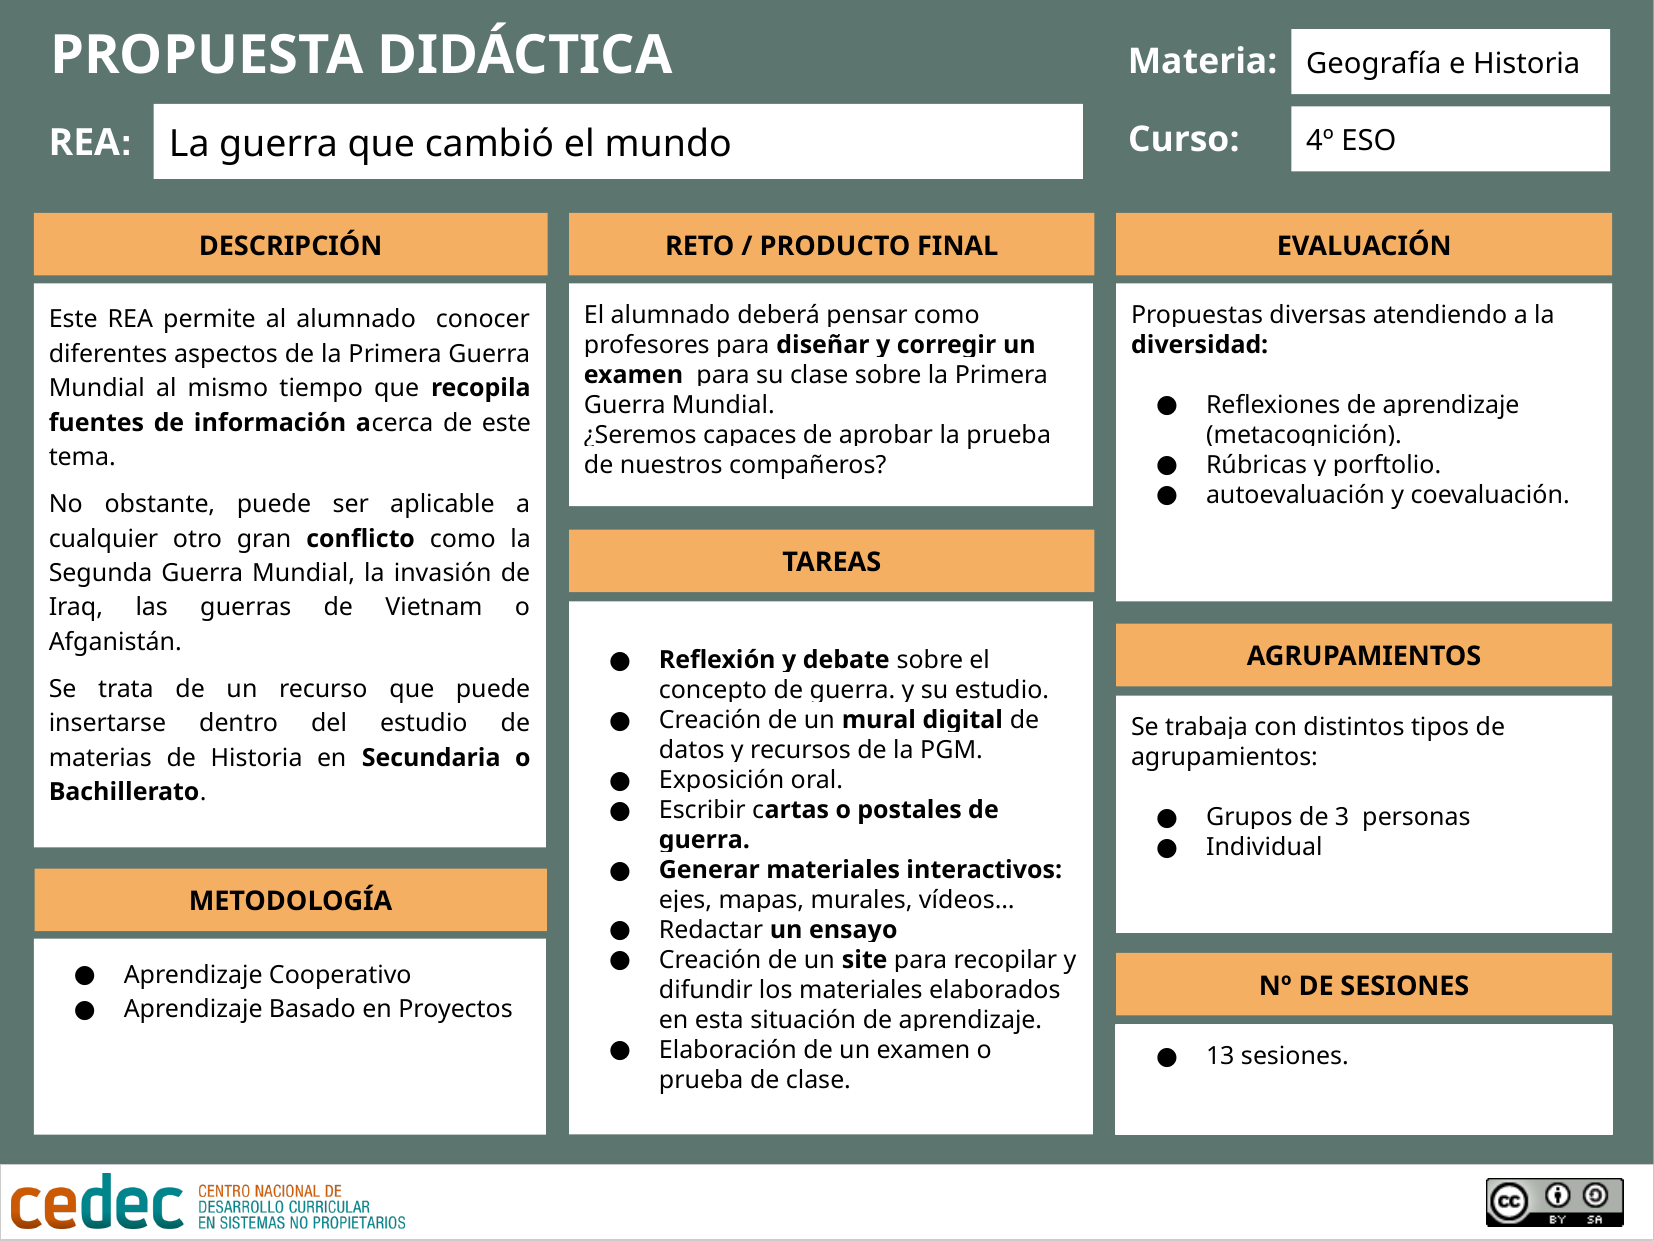

PROPUESTA DIDÁCTICA
Geografía e Historia
Materia:
La guerra que cambió el mundo
4º ESO
Curso:
REA:
DESCRIPCIÓN
RETO / PRODUCTO FINAL
EVALUACIÓN
Este REA permite al alumnado conocer diferentes aspectos de la Primera Guerra Mundial al mismo tiempo que recopila fuentes de información acerca de este tema.
No obstante, puede ser aplicable a cualquier otro gran conflicto como la Segunda Guerra Mundial, la invasión de Iraq, las guerras de Vietnam o Afganistán.
Se trata de un recurso que puede insertarse dentro del estudio de materias de Historia en Secundaria o Bachillerato.
El alumnado deberá pensar como profesores para diseñar y corregir un examen para su clase sobre la Primera Guerra Mundial.
¿Seremos capaces de aprobar la prueba de nuestros compañeros?
Propuestas diversas atendiendo a la diversidad:
Reflexiones de aprendizaje (metacognición).
Rúbricas y porftolio.
autoevaluación y coevaluación.
TAREAS
Reflexión y debate sobre el concepto de guerra. y su estudio.
Creación de un mural digital de datos y recursos de la PGM.
Exposición oral.
Escribir cartas o postales de guerra.
Generar materiales interactivos: ejes, mapas, murales, vídeos…
Redactar un ensayo
Creación de un site para recopilar y difundir los materiales elaborados en esta situación de aprendizaje.
Elaboración de un examen o prueba de clase.
AGRUPAMIENTOS
Se trabaja con distintos tipos de agrupamientos:
Grupos de 3 personas
Individual
METODOLOGÍA
Aprendizaje Cooperativo
Aprendizaje Basado en Proyectos
Nº DE SESIONES
13 sesiones.